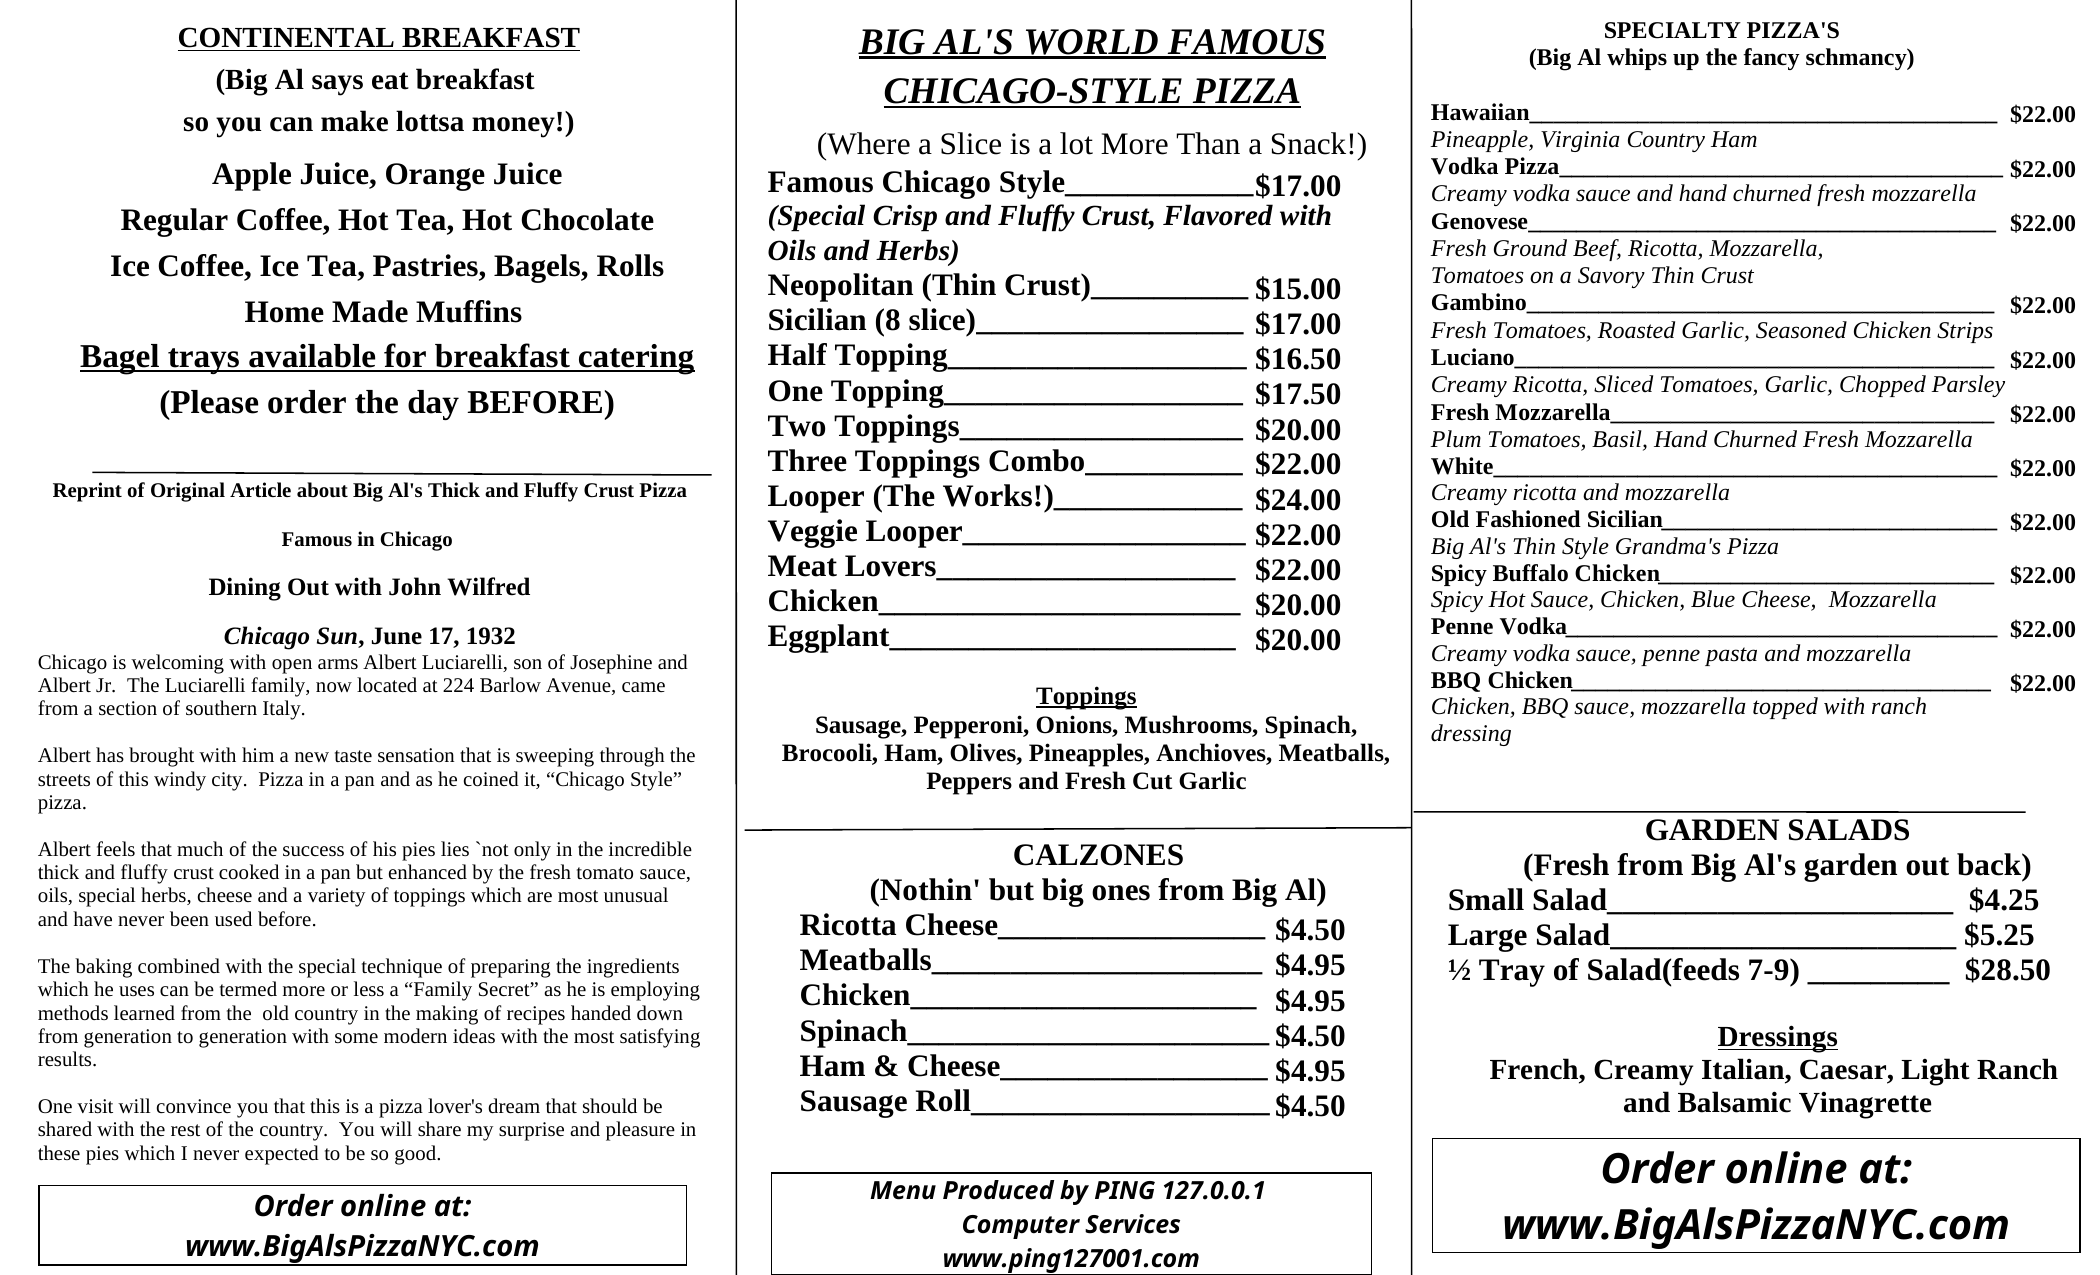

SPECIALTY PIZZA'S
(Big Al whips up the fancy schmancy)
Hawaiian_______________________________________
Pineapple, Virginia Country Ham
Vodka Pizza_____________________________________
Creamy vodka sauce and hand churned fresh mozzarella
Genovese_______________________________________
Fresh Ground Beef, Ricotta, Mozzarella,
Tomatoes on a Savory Thin Crust
Gambino_______________________________________
Fresh Tomatoes, Roasted Garlic, Seasoned Chicken Strips
Luciano________________________________________
Creamy Ricotta, Sliced Tomatoes, Garlic, Chopped Parsley
Fresh Mozzarella________________________________
Plum Tomatoes, Basil, Hand Churned Fresh Mozzarella
White__________________________________________
Creamy ricotta and mozzarella
Old Fashioned Sicilian____________________________
Big Al's Thin Style Grandma's Pizza
Spicy Buffalo Chicken____________________________
Spicy Hot Sauce, Chicken, Blue Cheese, Mozzarella
Penne Vodka____________________________________
Creamy vodka sauce, penne pasta and mozzarella
BBQ Chicken___________________________________
Chicken, BBQ sauce, mozzarella topped with ranch dressing
CONTINENTAL BREAKFAST
(Big Al says eat breakfast
so you can make lottsa money!)
BIG AL'S WORLD FAMOUS
CHICAGO-STYLE PIZZA
(Where a Slice is a lot More Than a Snack!)
$22.00
$22.00
$22.00
$22.00
$22.00
$22.00
$22.00
$22.00
$22.00
$22.00
$22.00
Apple Juice, Orange Juice
Regular Coffee, Hot Tea, Hot Chocolate
Ice Coffee, Ice Tea, Pastries, Bagels, Rolls
Home Made Muffins
Bagel trays available for breakfast catering
(Please order the day BEFORE)
Famous Chicago Style____________
(Special Crisp and Fluffy Crust, Flavored with
Oils and Herbs)
Neopolitan (Thin Crust)__________
Sicilian (8 slice)_________________
Half Topping___________________
One Topping___________________
Two Toppings__________________
Three Toppings Combo__________
Looper (The Works!)____________
Veggie Looper__________________
Meat Lovers___________________
Chicken_______________________
Eggplant______________________
Toppings
Sausage, Pepperoni, Onions, Mushrooms, Spinach, Brocooli, Ham, Olives, Pineapples, Anchioves, Meatballs, Peppers and Fresh Cut Garlic
 $17.00
$15.00
$17.00
$16.50
$17.50
$20.00
$22.00
$24.00
$22.00
$22.00
$20.00
$20.00
Reprint of Original Article about Big Al's Thick and Fluffy Crust Pizza
Famous in Chicago
Dining Out with John Wilfred
Chicago Sun, June 17, 1932
Chicago is welcoming with open arms Albert Luciarelli, son of Josephine and Albert Jr. The Luciarelli family, now located at 224 Barlow Avenue, came from a section of southern Italy.
Albert has brought with him a new taste sensation that is sweeping through the streets of this windy city. Pizza in a pan and as he coined it, “Chicago Style” pizza.
Albert feels that much of the success of his pies lies `not only in the incredible thick and fluffy crust cooked in a pan but enhanced by the fresh tomato sauce, oils, special herbs, cheese and a variety of toppings which are most unusual and have never been used before.
The baking combined with the special technique of preparing the ingredients which he uses can be termed more or less a “Family Secret” as he is employing methods learned from the old country in the making of recipes handed down from generation to generation with some modern ideas with the most satisfying results.
One visit will convince you that this is a pizza lover's dream that should be shared with the rest of the country. You will share my surprise and pleasure in these pies which I never expected to be so good.
GARDEN SALADS
(Fresh from Big Al's garden out back)
Small Salad______________________ $4.25
Large Salad______________________ $5.25
½ Tray of Salad(feeds 7-9) _________ $28.50
Dressings
French, Creamy Italian, Caesar, Light Ranch
and Balsamic Vinagrette
CALZONES
(Nothin' but big ones from Big Al)
Ricotta Cheese_________________
Meatballs_____________________
Chicken______________________
Spinach_______________________
Ham & Cheese_________________
Sausage Roll___________________
$4.50
$4.95
$4.95
$4.50
$4.95
$4.50
Order online at:
www.BigAlsPizzaNYC.com
Menu Produced by PING 127.0.0.1
Computer Services
www.ping127001.com
Order online at:
www.BigAlsPizzaNYC.com